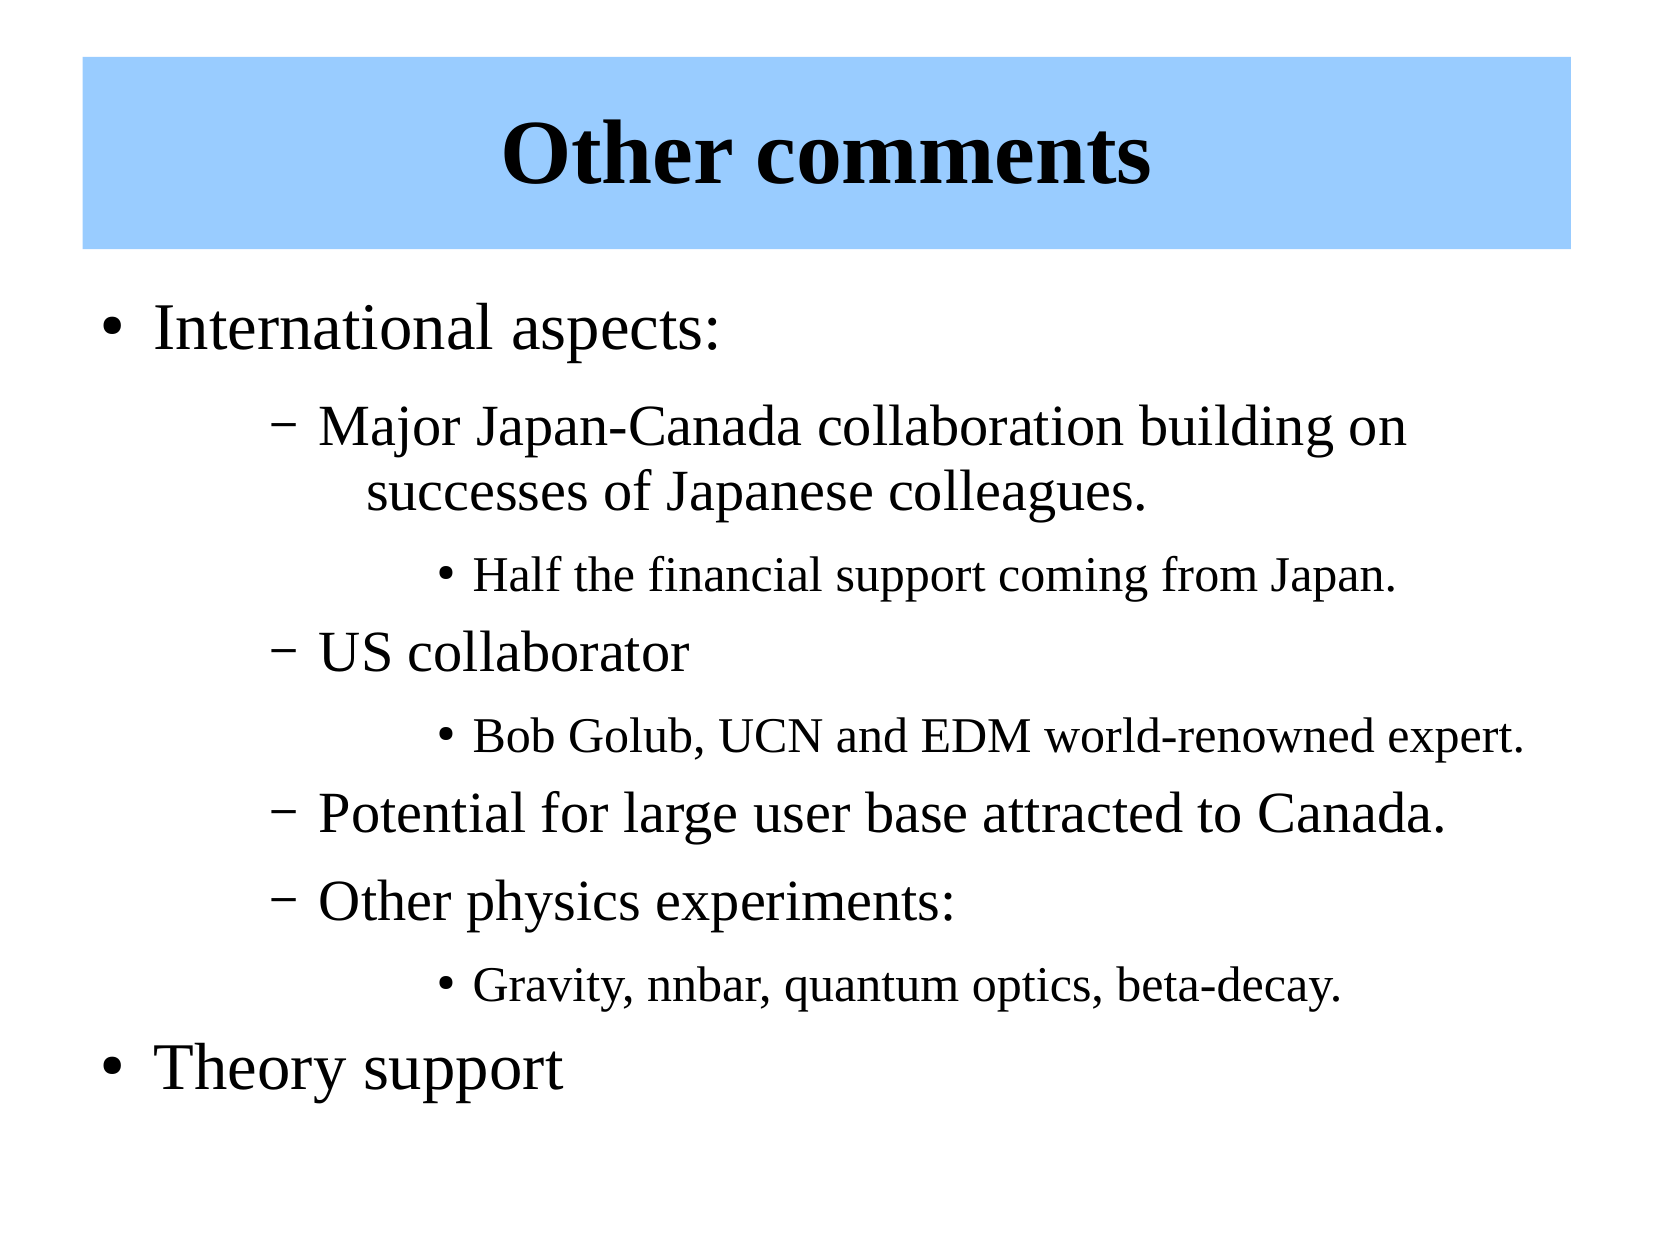

# Other comments
International aspects:
Major Japan-Canada collaboration building on successes of Japanese colleagues.
Half the financial support coming from Japan.
US collaborator
Bob Golub, UCN and EDM world-renowned expert.
Potential for large user base attracted to Canada.
Other physics experiments:
Gravity, nnbar, quantum optics, beta-decay.
Theory support